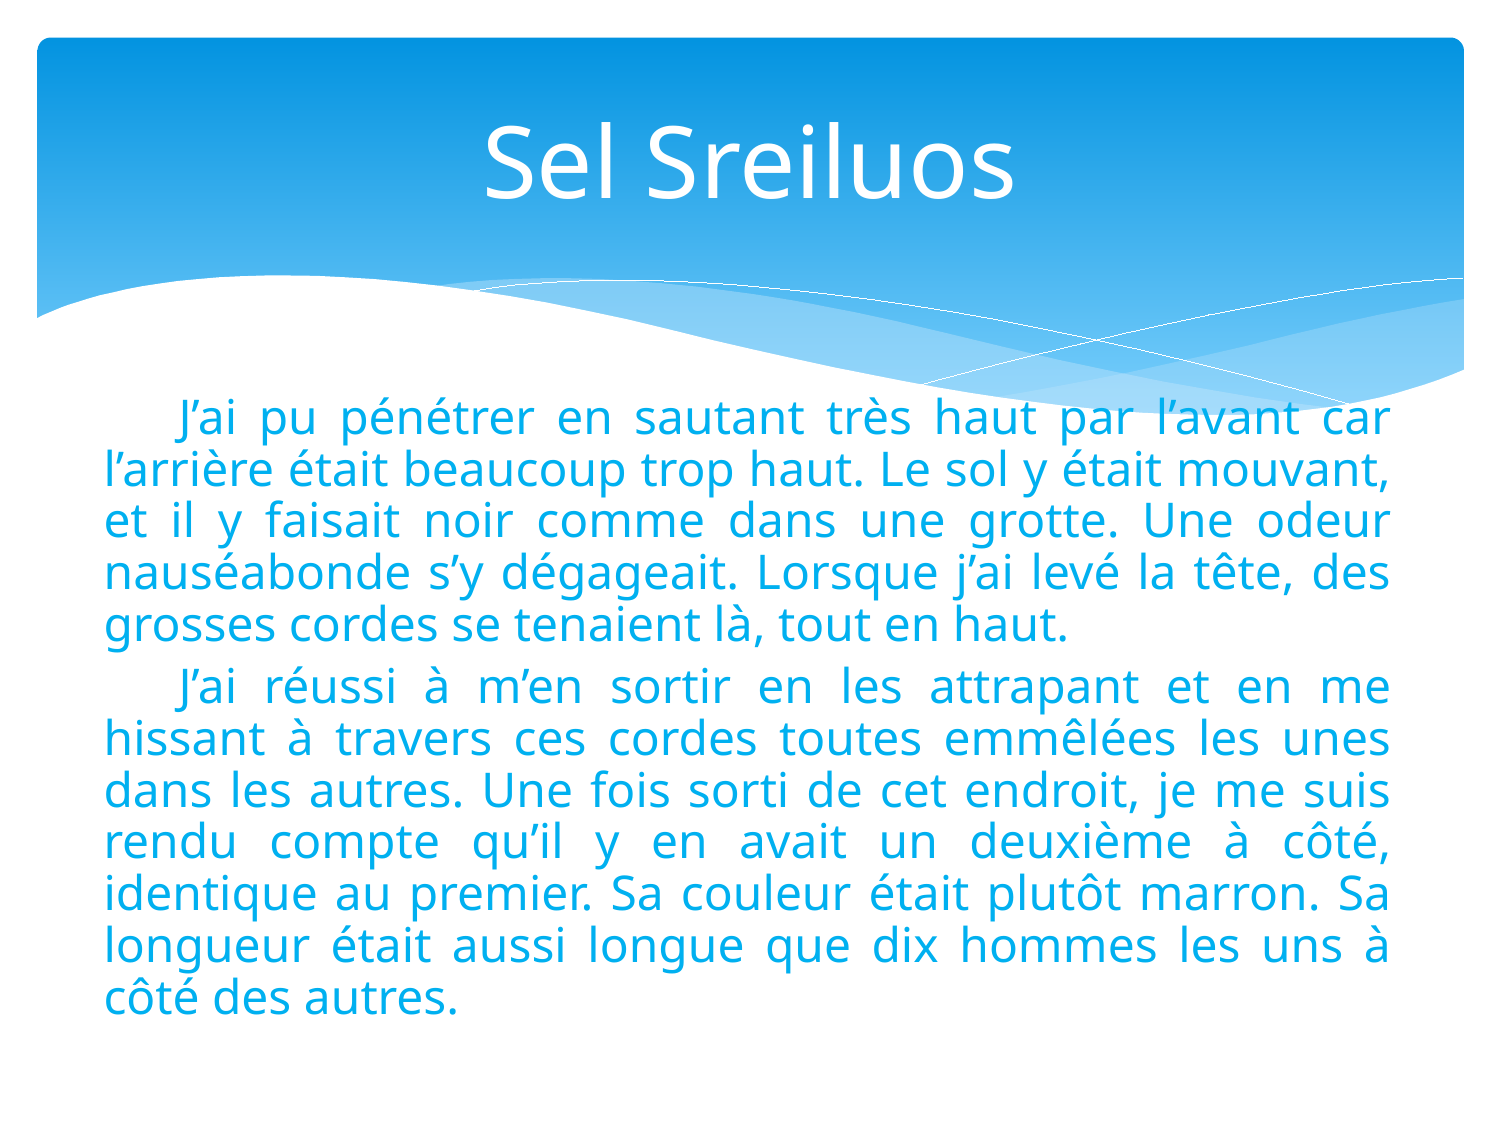

Sel Sreiluos
# J’ai pu pénétrer en sautant très haut par l’avant car l’arrière était beaucoup trop haut. Le sol y était mouvant, et il y faisait noir comme dans une grotte. Une odeur nauséabonde s’y dégageait. Lorsque j’ai levé la tête, des grosses cordes se tenaient là, tout en haut.
	J’ai réussi à m’en sortir en les attrapant et en me hissant à travers ces cordes toutes emmêlées les unes dans les autres. Une fois sorti de cet endroit, je me suis rendu compte qu’il y en avait un deuxième à côté, identique au premier. Sa couleur était plutôt marron. Sa longueur était aussi longue que dix hommes les uns à côté des autres.